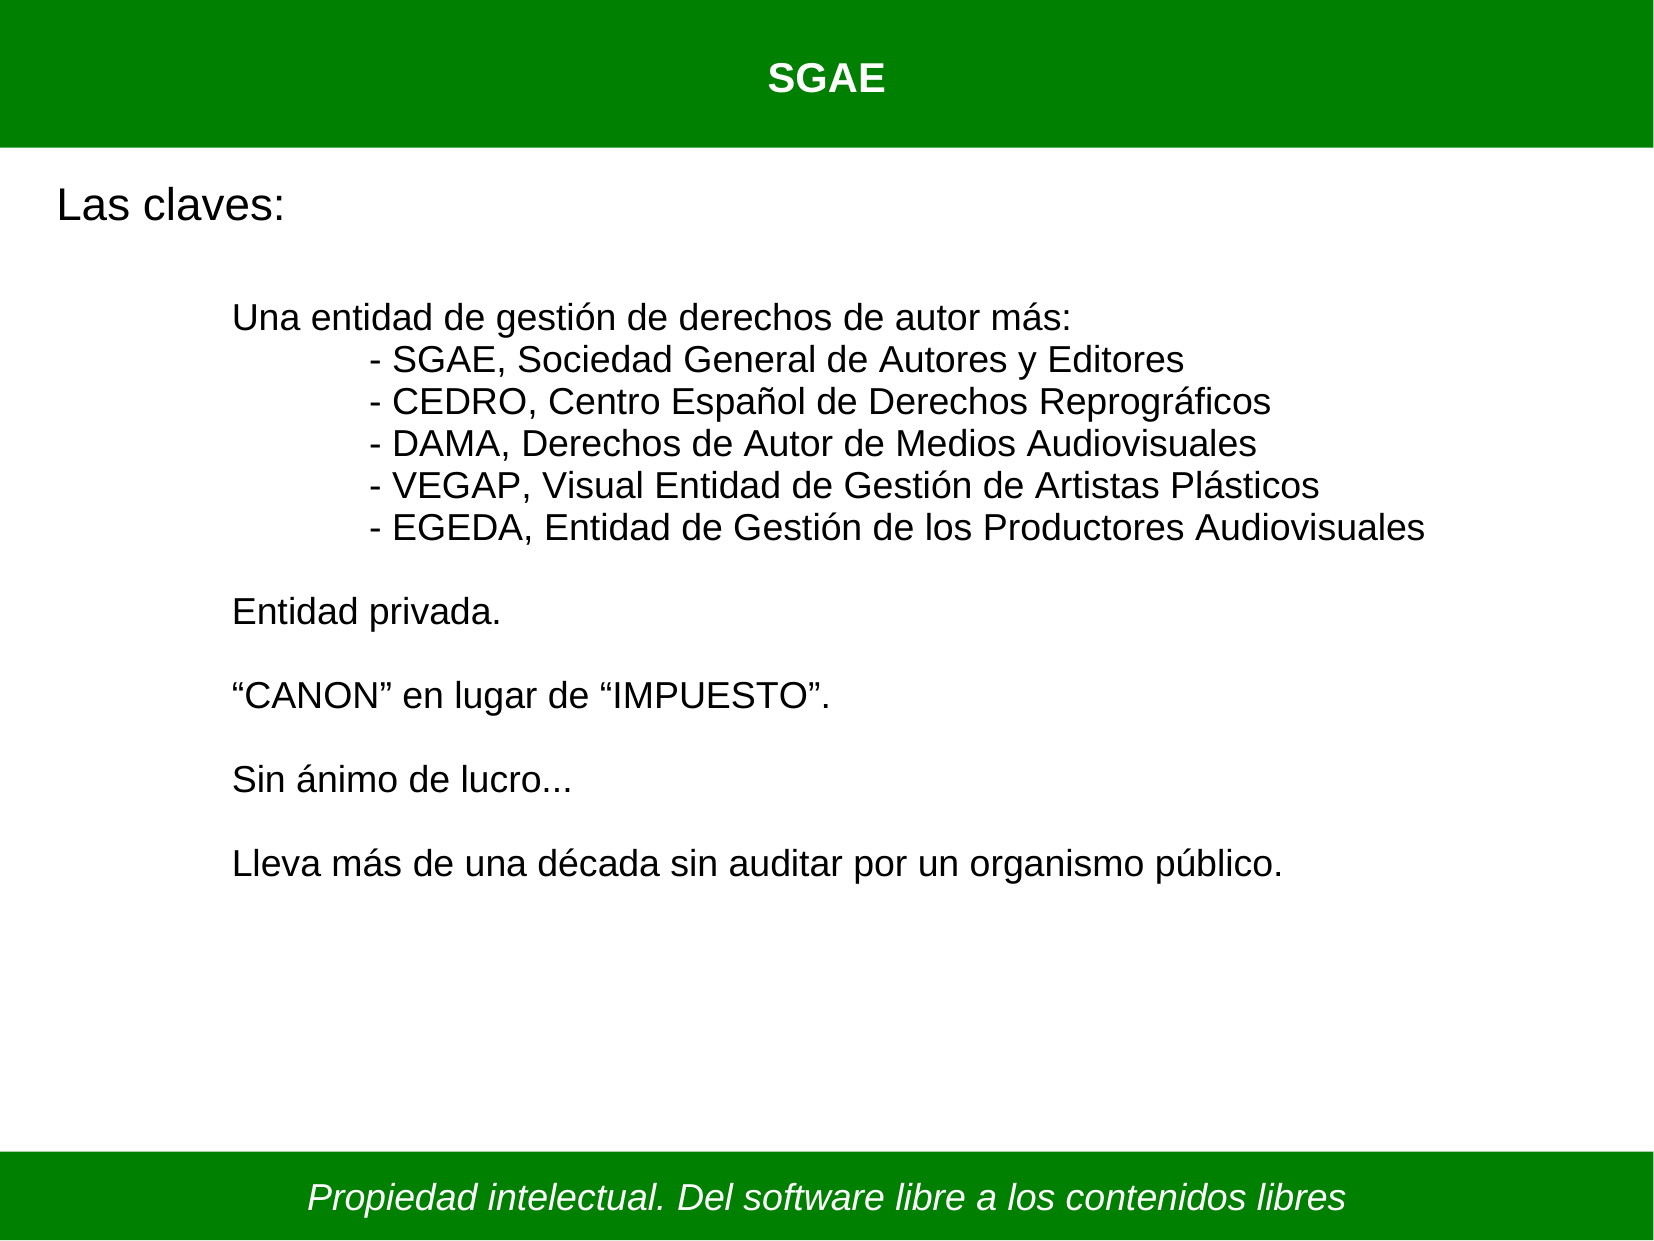

SGAE
Las claves:
 Una entidad de gestión de derechos de autor más:
		- SGAE, Sociedad General de Autores y Editores
		- CEDRO, Centro Español de Derechos Reprográficos
		- DAMA, Derechos de Autor de Medios Audiovisuales
		- VEGAP, Visual Entidad de Gestión de Artistas Plásticos
		- EGEDA, Entidad de Gestión de los Productores Audiovisuales
 Entidad privada.
 “CANON” en lugar de “IMPUESTO”.
 Sin ánimo de lucro...
 Lleva más de una década sin auditar por un organismo público.
Propiedad intelectual. Del software libre a los contenidos libres